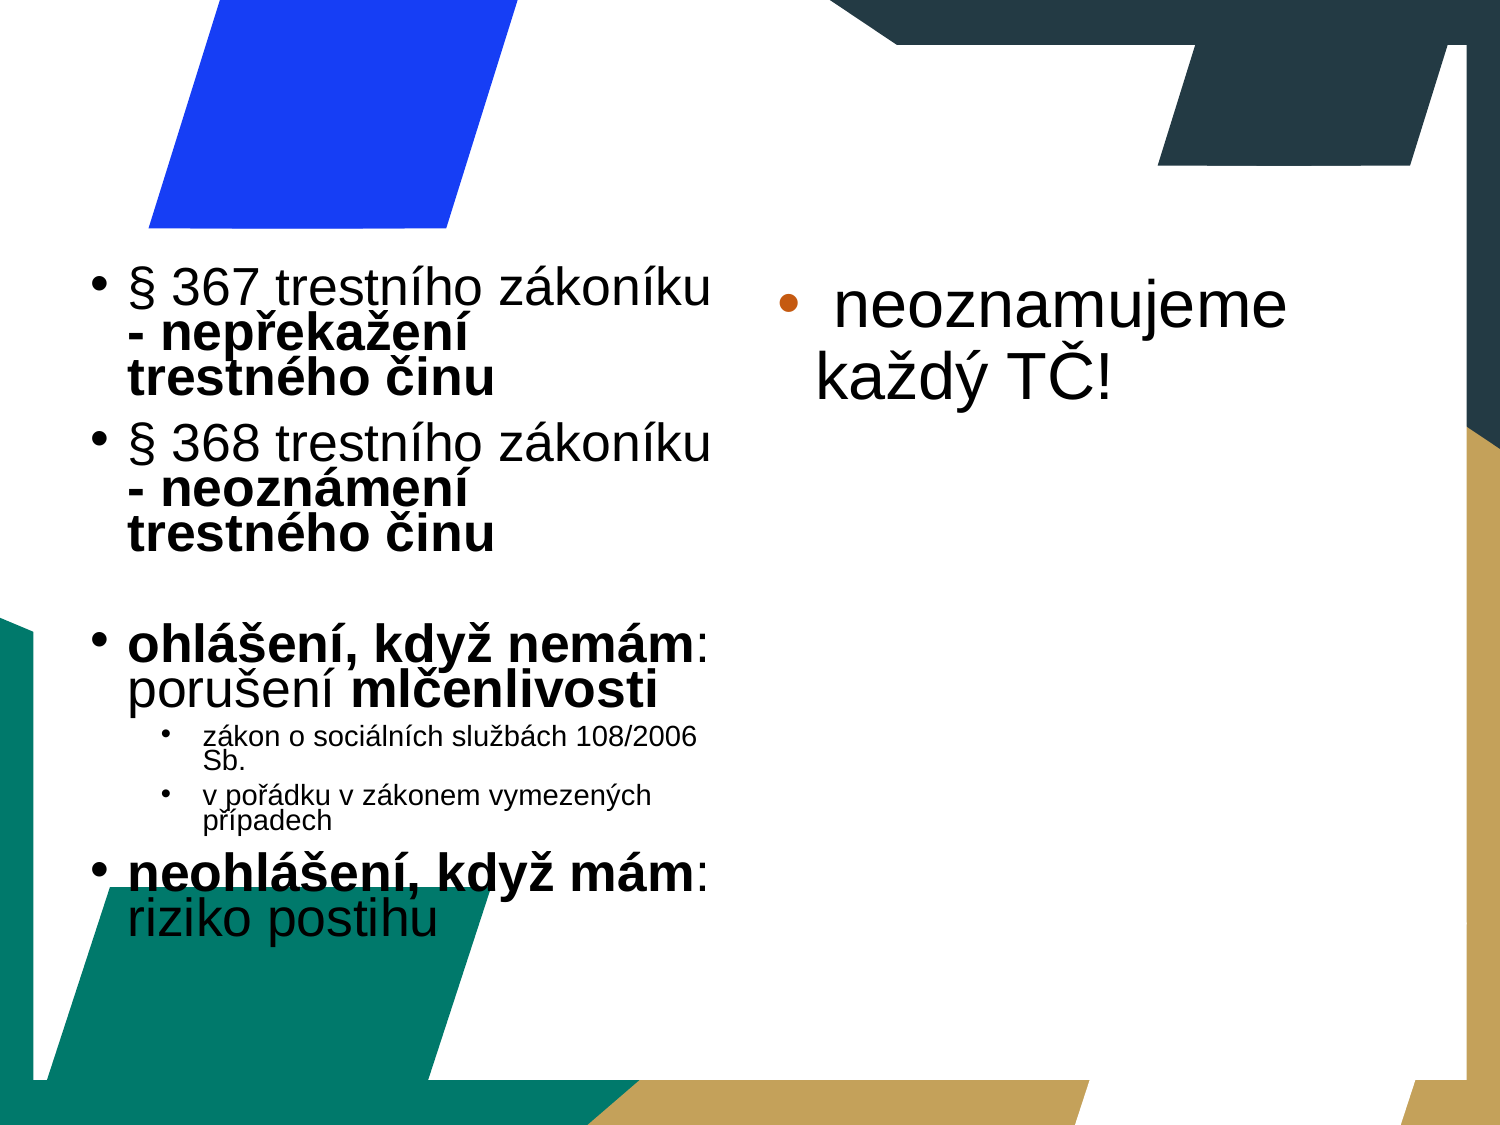

#
§ 367 trestního zákoníku - nepřekažení trestného činu
§ 368 trestního zákoníku - neoznámení trestného činu
ohlášení, když nemám: porušení mlčenlivosti
zákon o sociálních službách 108/2006 Sb.
v pořádku v zákonem vymezených případech
neohlášení, když mám: riziko postihu
 neoznamujeme každý TČ!